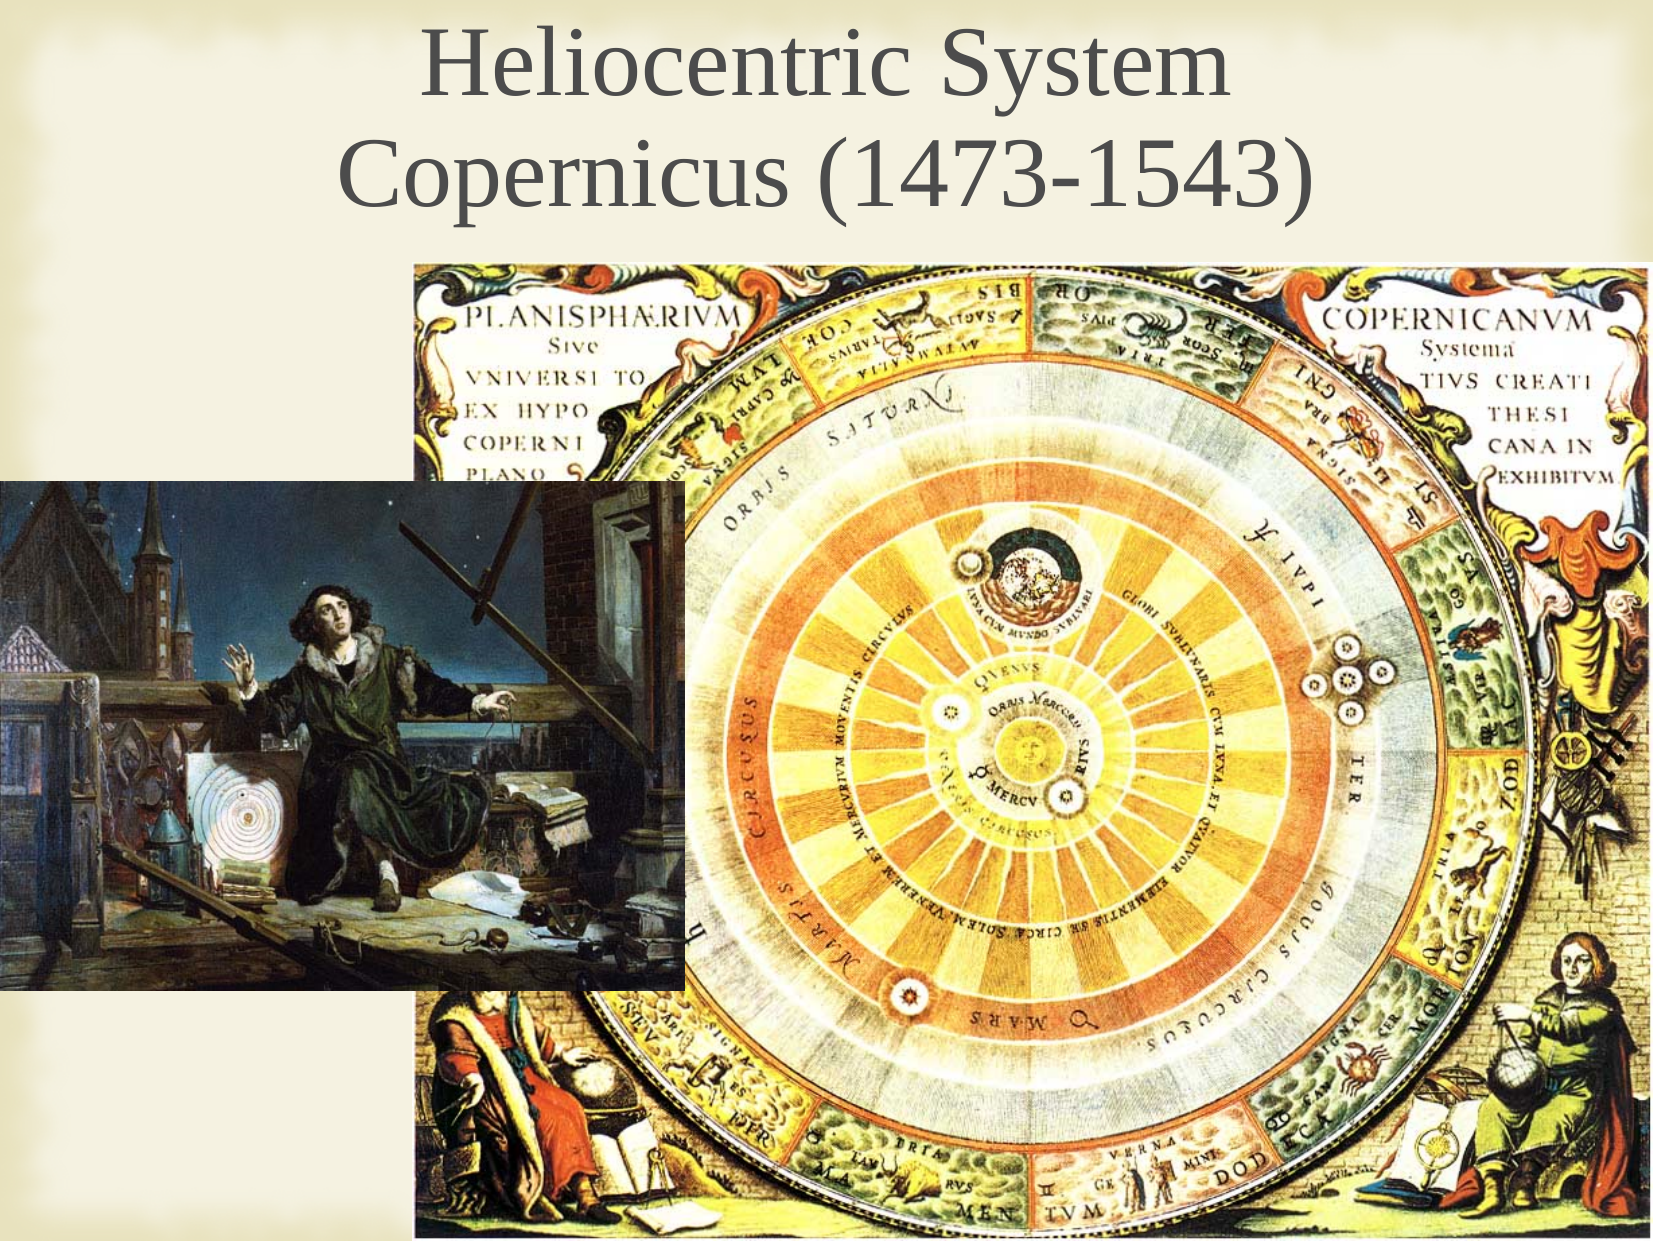

# Heliocentric System Copernicus (1473-1543)
PHY 490 - Introduction to Cosmology - Fall 2010
8